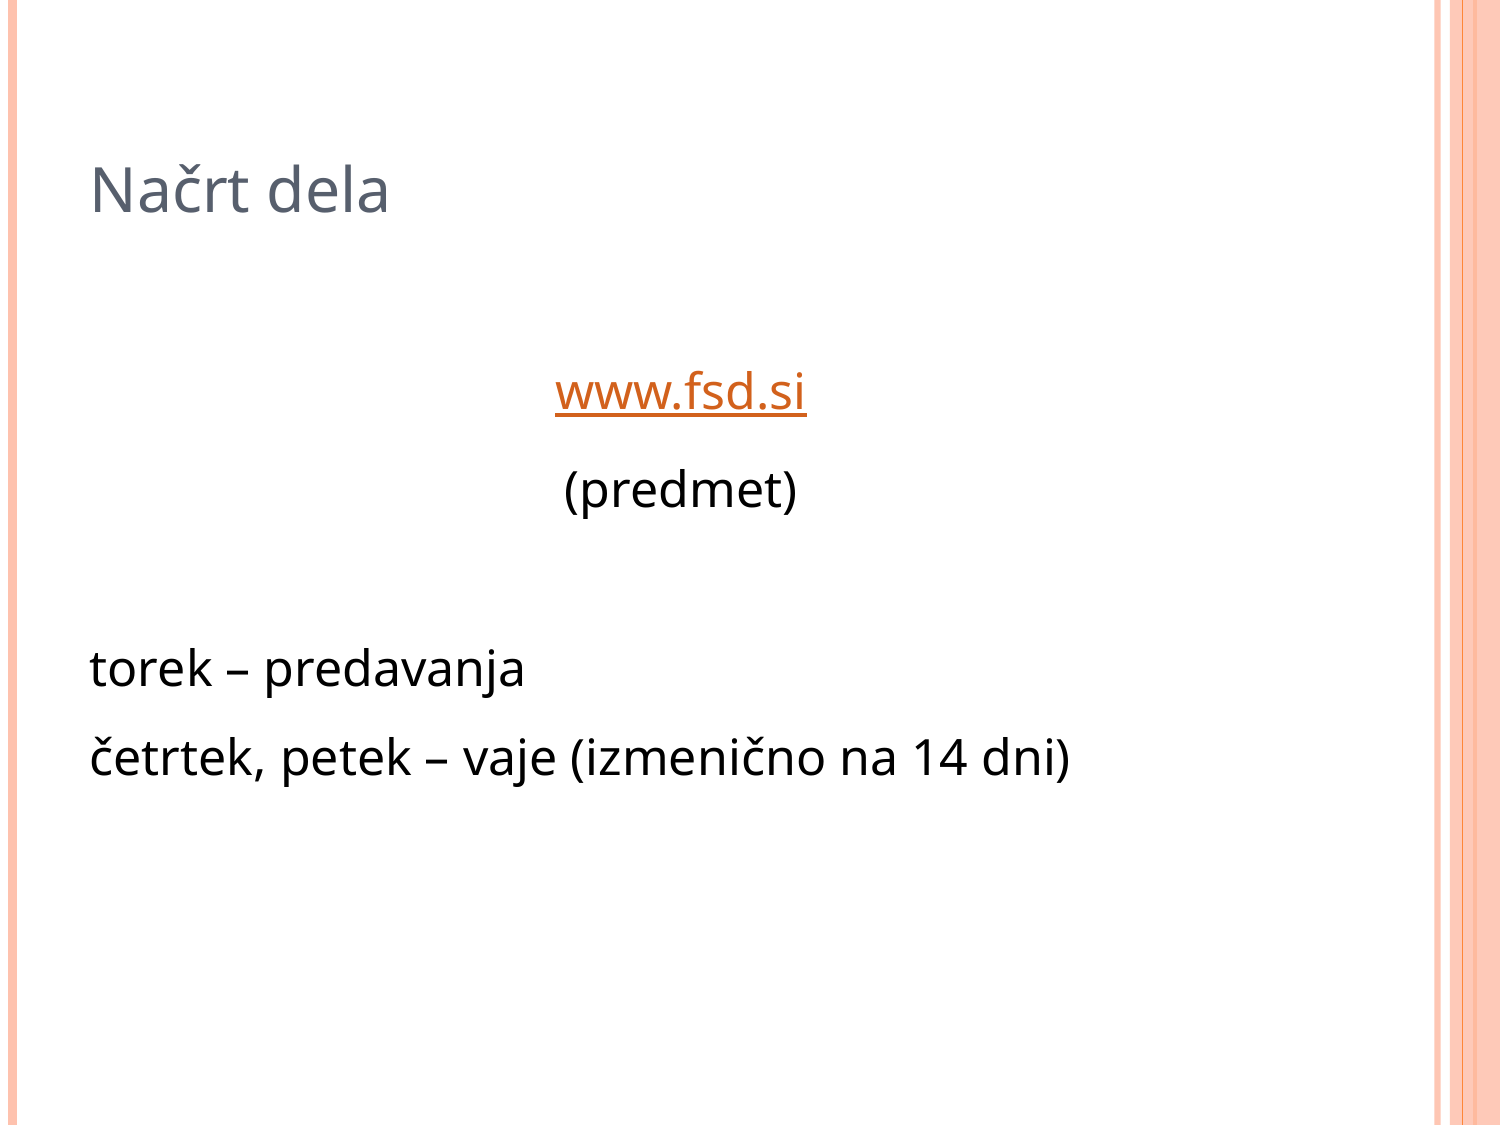

# Načrt dela
www.fsd.si
(predmet)
torek – predavanja
četrtek, petek – vaje (izmenično na 14 dni)